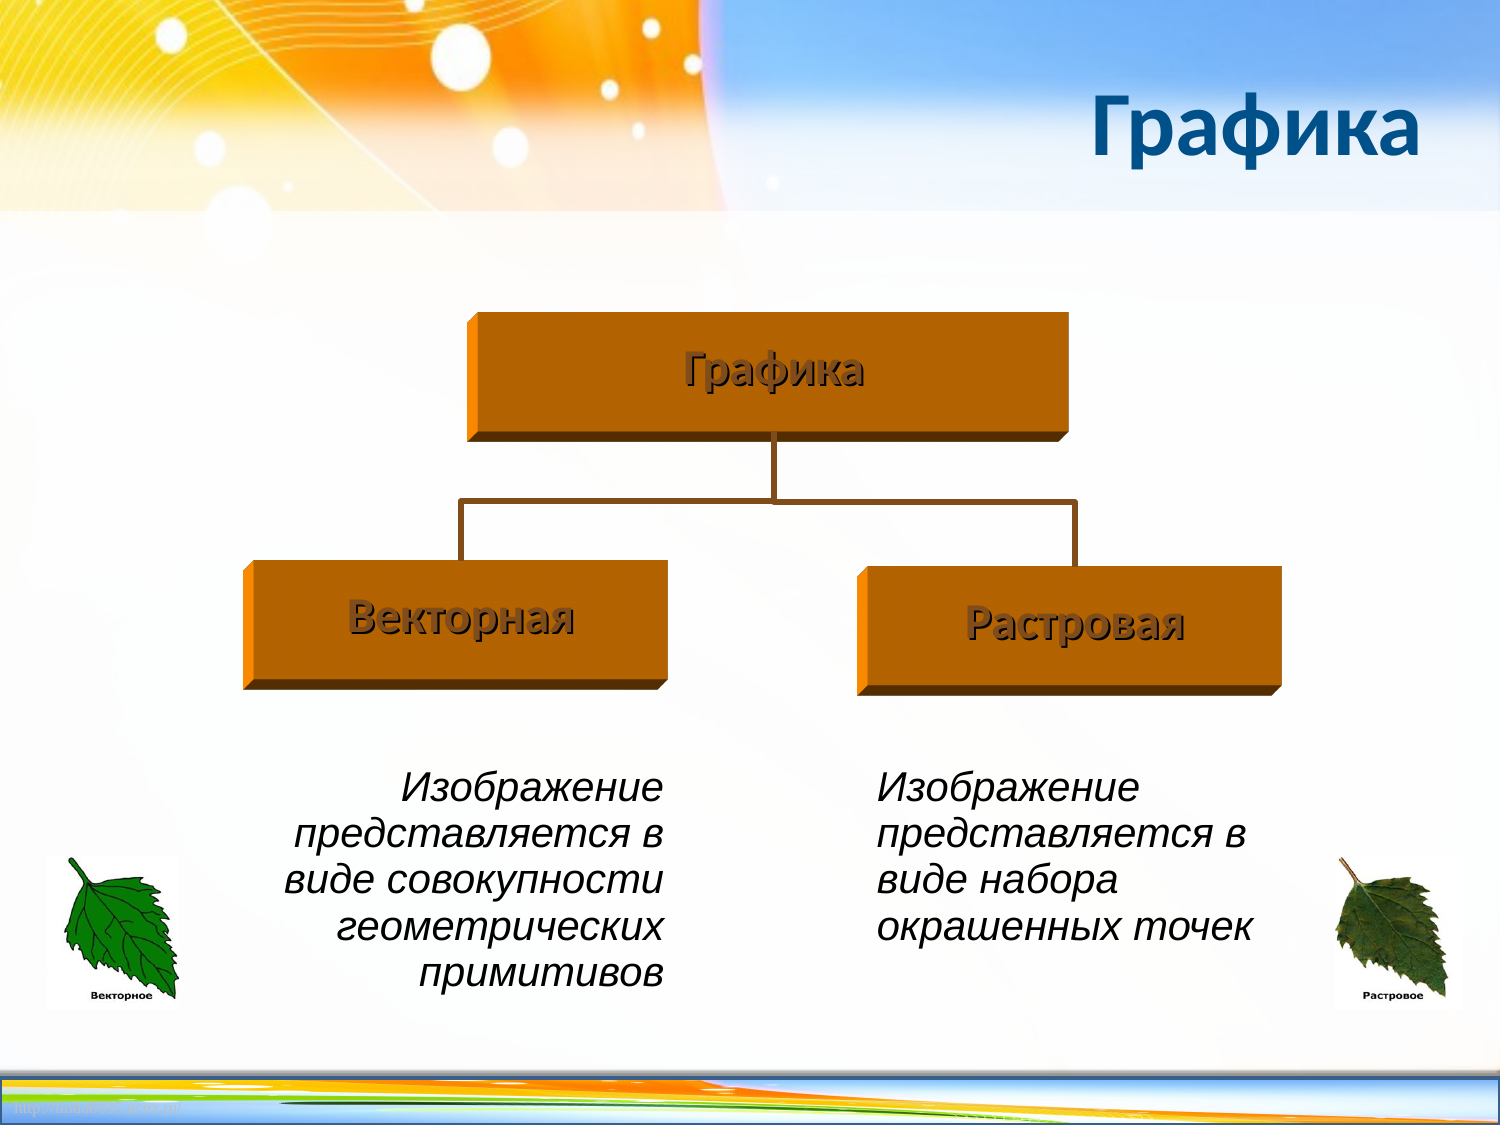

# Графика
Графика
Векторная
Растровая
Изображение представляется в виде совокупности геометрических примитивов
Изображение представляется в виде набора окрашенных точек